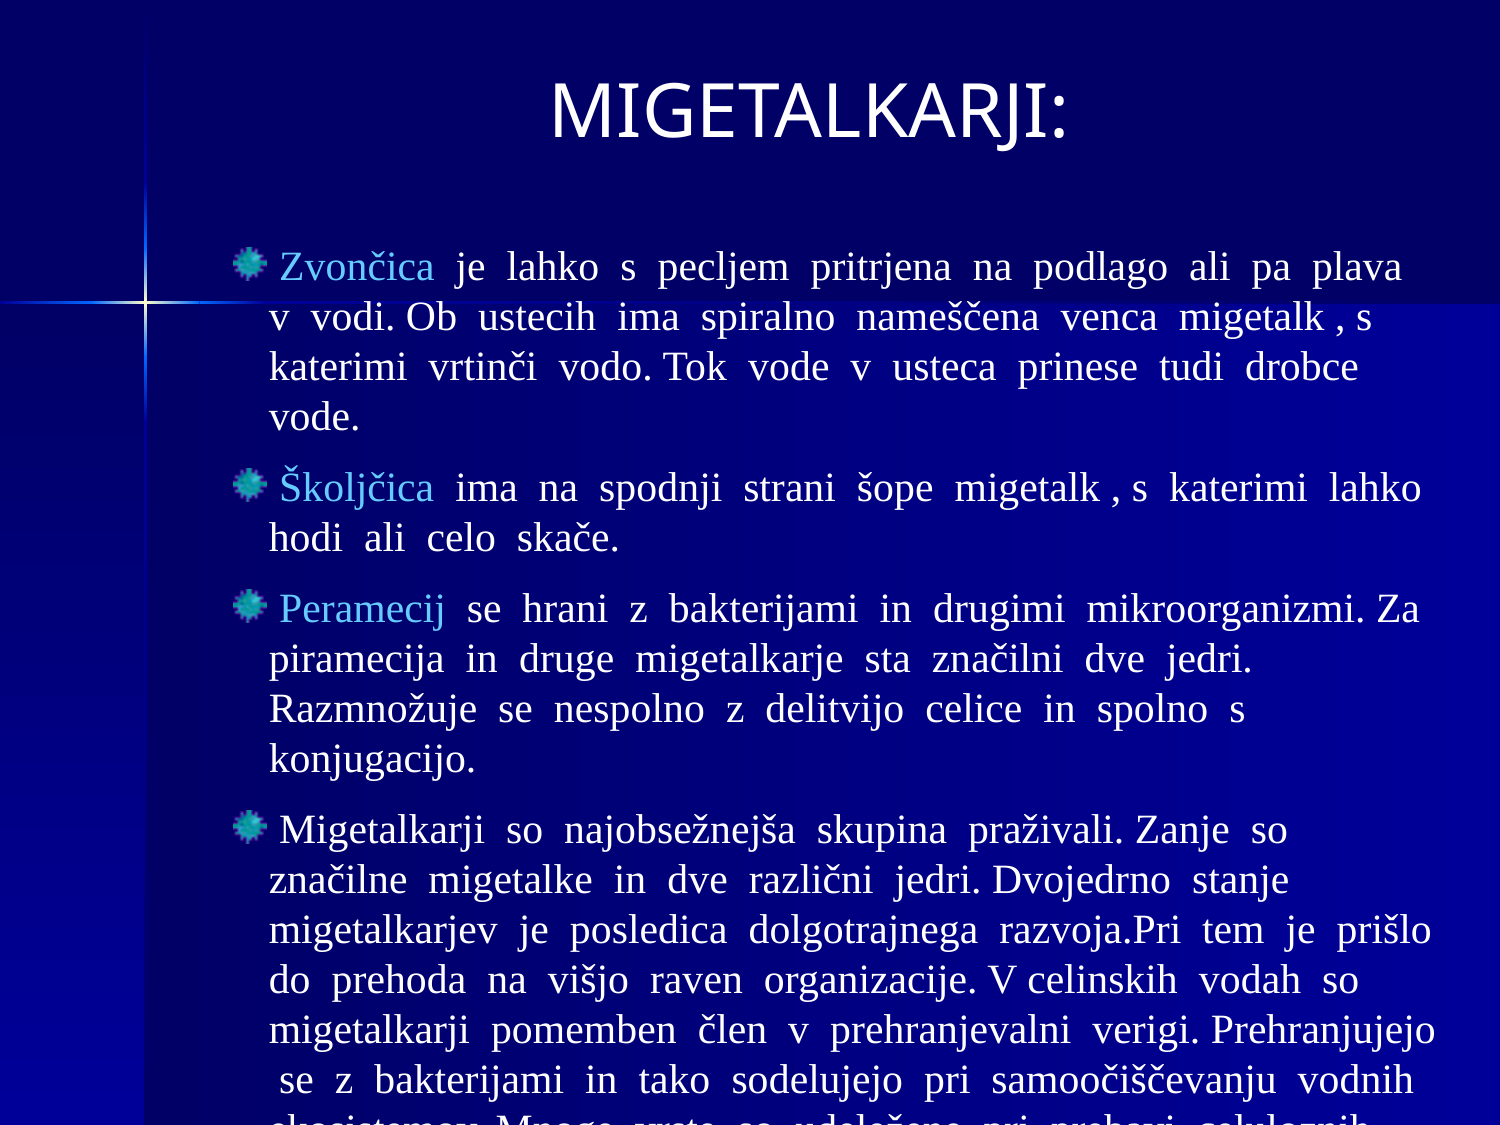

MIGETALKARJI:
 Zvončica je lahko s pecljem pritrjena na podlago ali pa plava v vodi. Ob ustecih ima spiralno nameščena venca migetalk , s katerimi vrtinči vodo. Tok vode v usteca prinese tudi drobce vode.
 Školjčica ima na spodnji strani šope migetalk , s katerimi lahko hodi ali celo skače.
 Peramecij se hrani z bakterijami in drugimi mikroorganizmi. Za piramecija in druge migetalkarje sta značilni dve jedri. Razmnožuje se nespolno z delitvijo celice in spolno s konjugacijo.
 Migetalkarji so najobsežnejša skupina praživali. Zanje so značilne migetalke in dve različni jedri. Dvojedrno stanje migetalkarjev je posledica dolgotrajnega razvoja.Pri tem je prišlo do prehoda na višjo raven organizacije. V celinskih vodah so migetalkarji pomemben člen v prehranjevalni verigi. Prehranjujejo se z bakterijami in tako sodelujejo pri samoočiščevanju vodnih ekosistemov. Mnoge vrste so udeležene pri prebavi celuloznih vlaken v prebavilih goveda in ovc.